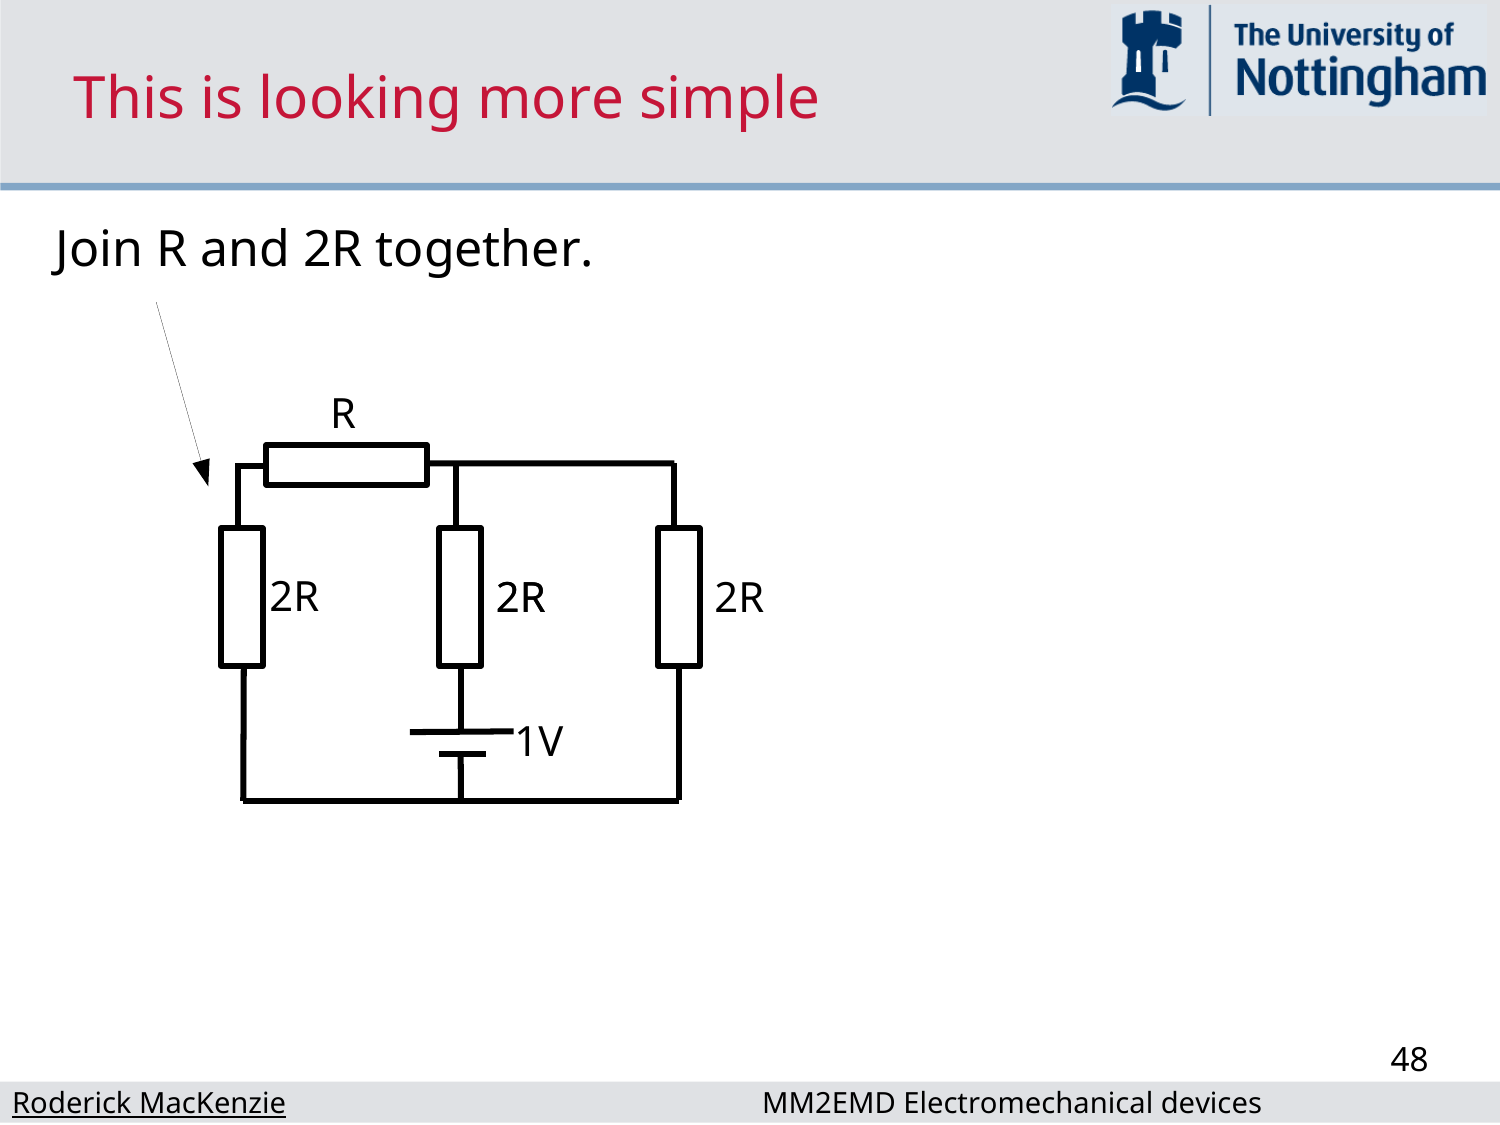

# This is looking more simple
Join R and 2R together.
R
2R
2R
2R
2R
1V